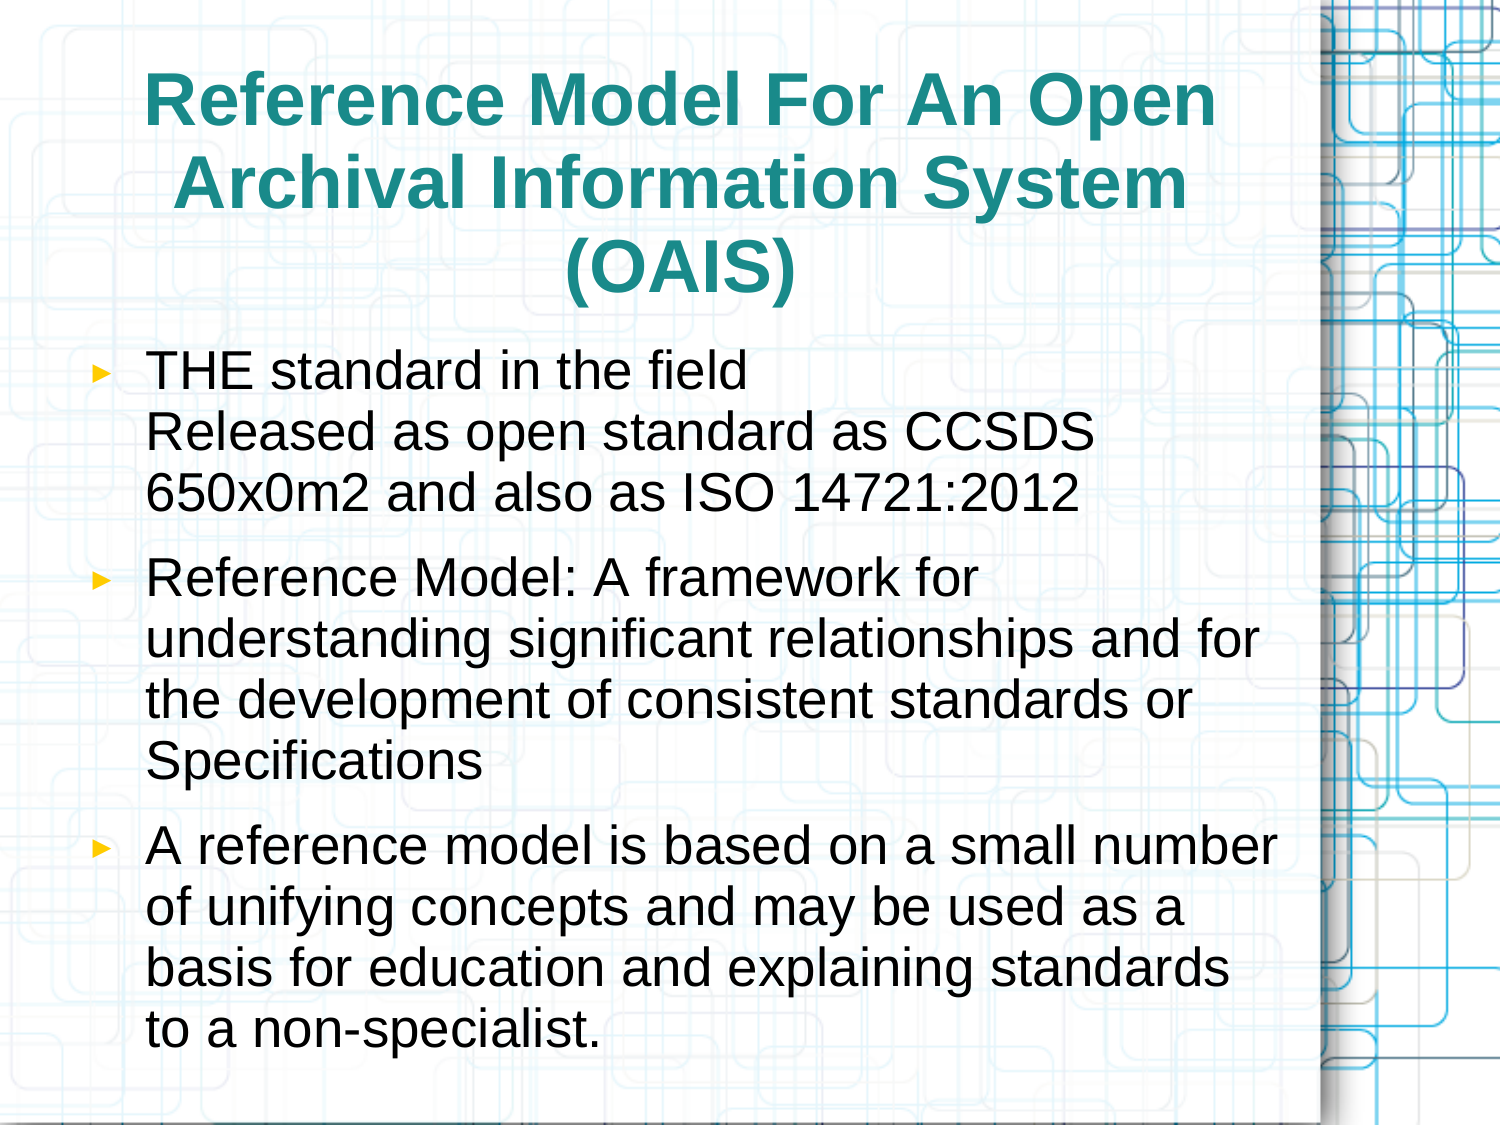

# Reference Model For An Open Archival Information System (OAIS)
THE standard in the field
Released as open standard as CCSDS 650x0m2 and also as ISO 14721:2012
Reference Model: A framework for understanding significant relationships and for the development of consistent standards or Specifications
A reference model is based on a small number of unifying concepts and may be used as a basis for education and explaining standards to a non-specialist.